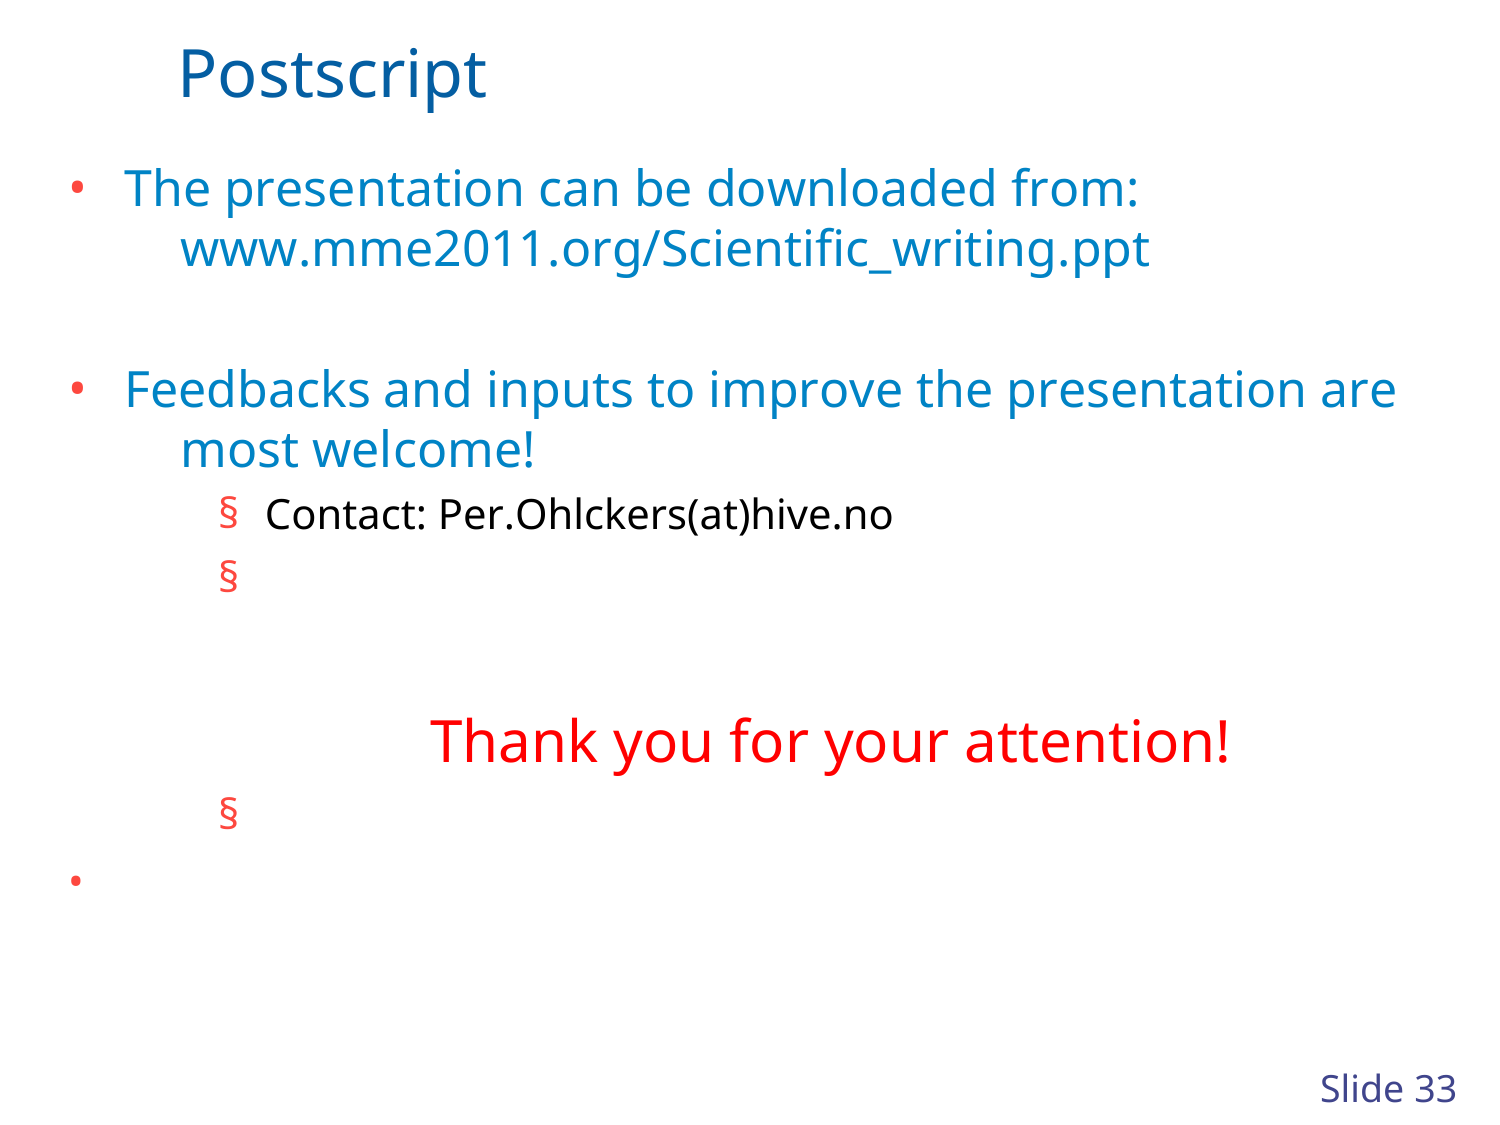

# Postscript
The presentation can be downloaded from:
www.mme2011.org/Scientific_writing.ppt
Feedbacks and inputs to improve the presentation are most welcome!
Contact: Per.Ohlckers(at)hive.no
Thank you for your attention!